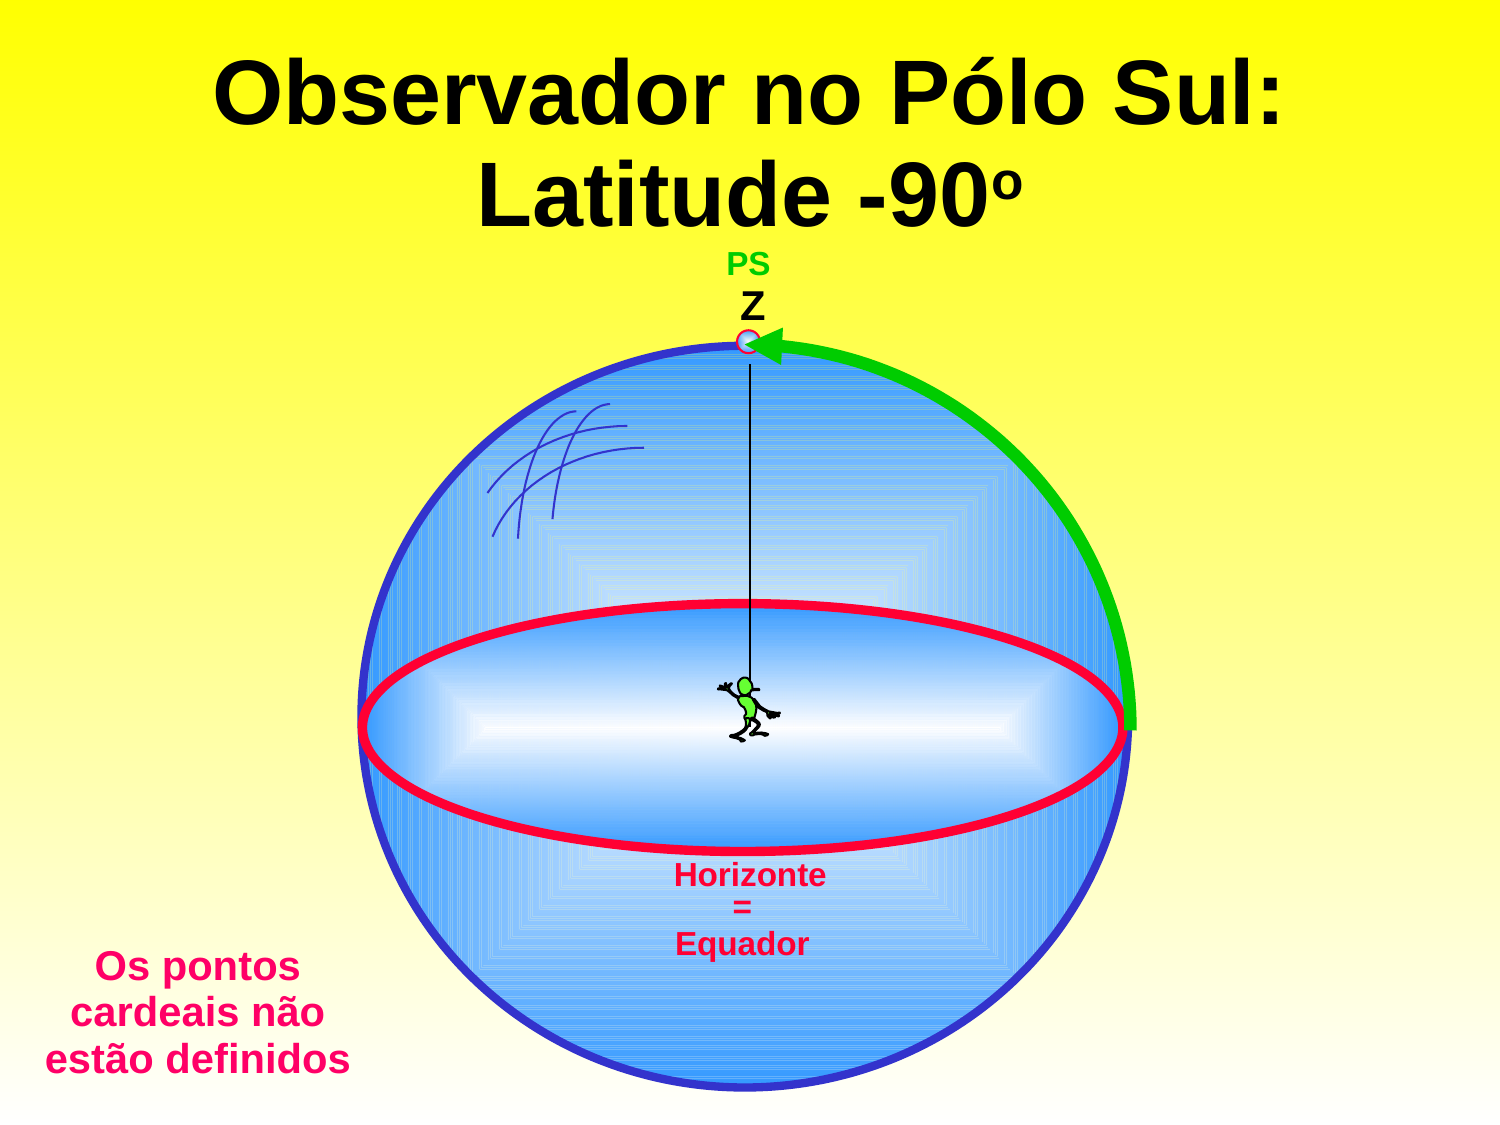

# Observador no Pólo Sul: Latitude -90o
PS
Z
=
Equador
Horizonte
Os pontos cardeais não estão definidos